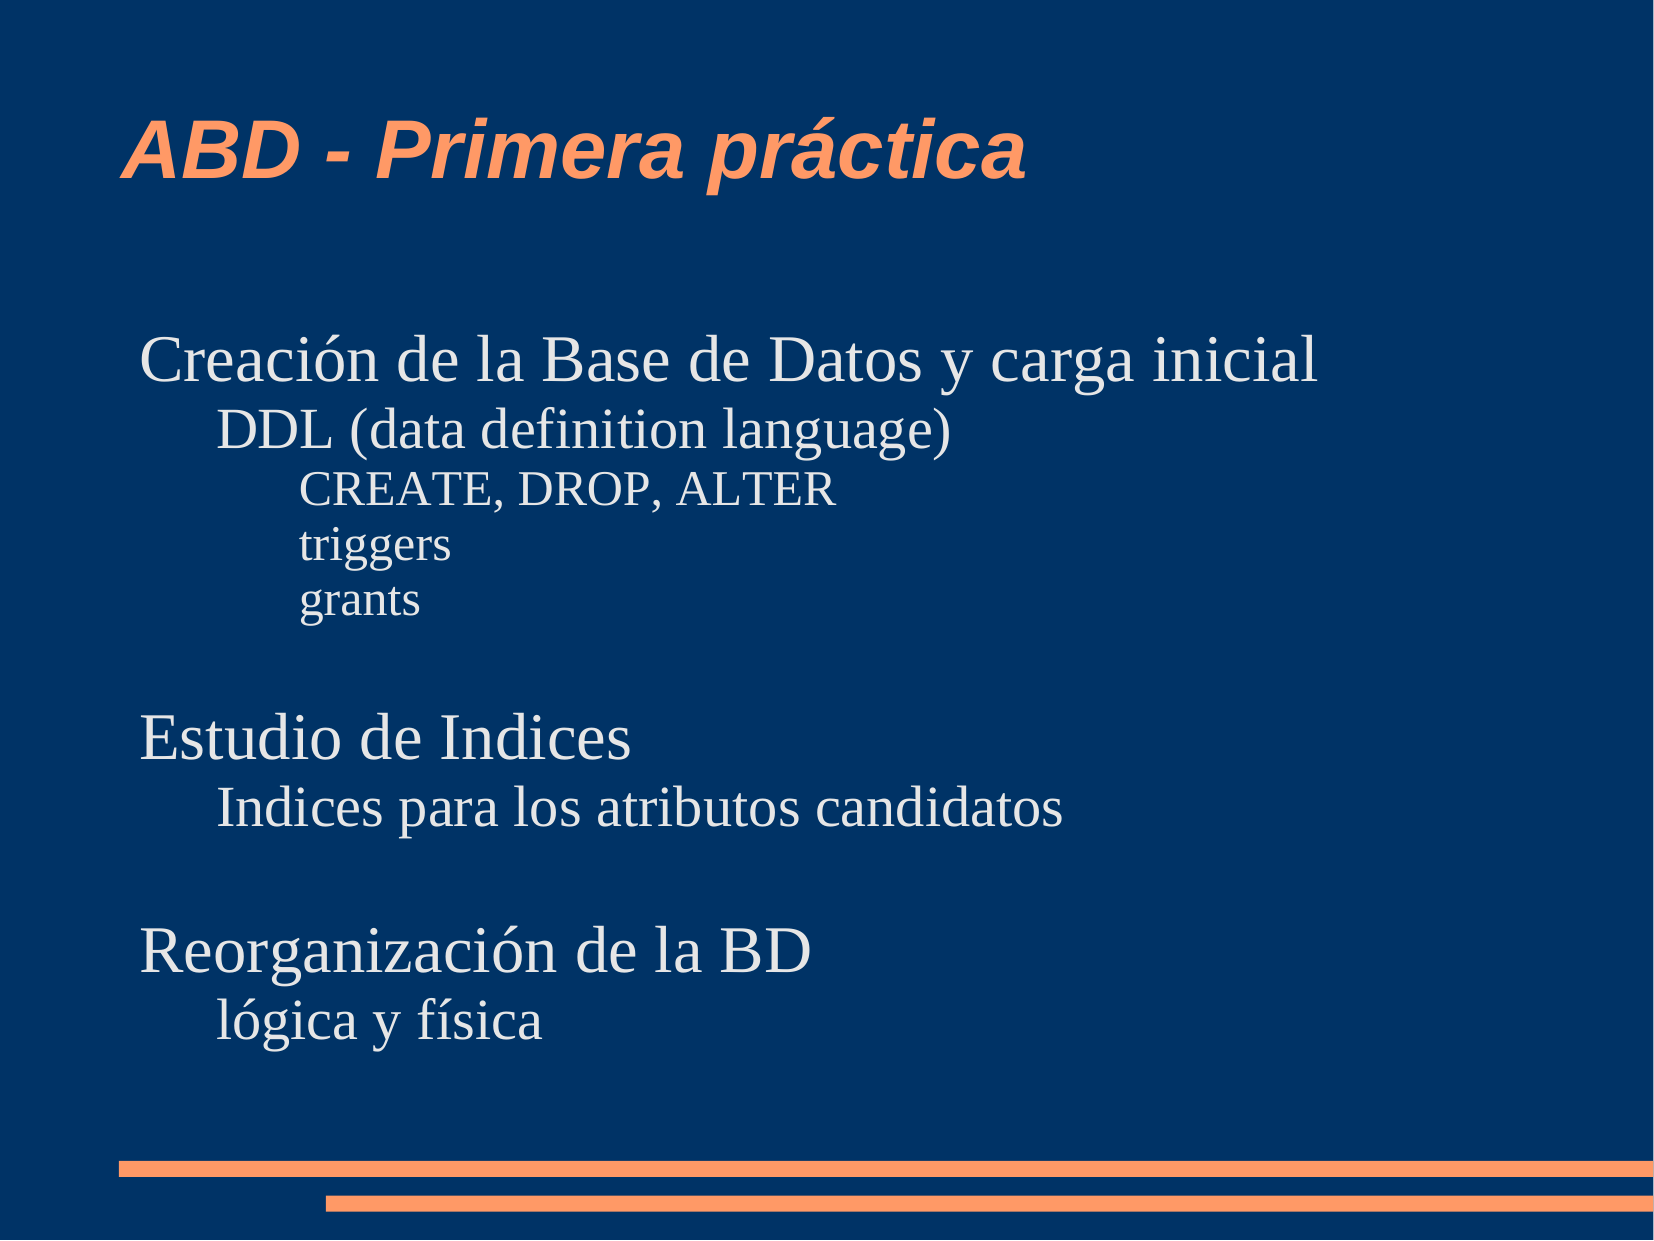

# ABD - Primera práctica
Creación de la Base de Datos y carga inicial
DDL (data definition language)
CREATE, DROP, ALTER
triggers
grants
Estudio de Indices
Indices para los atributos candidatos
Reorganización de la BD
lógica y física